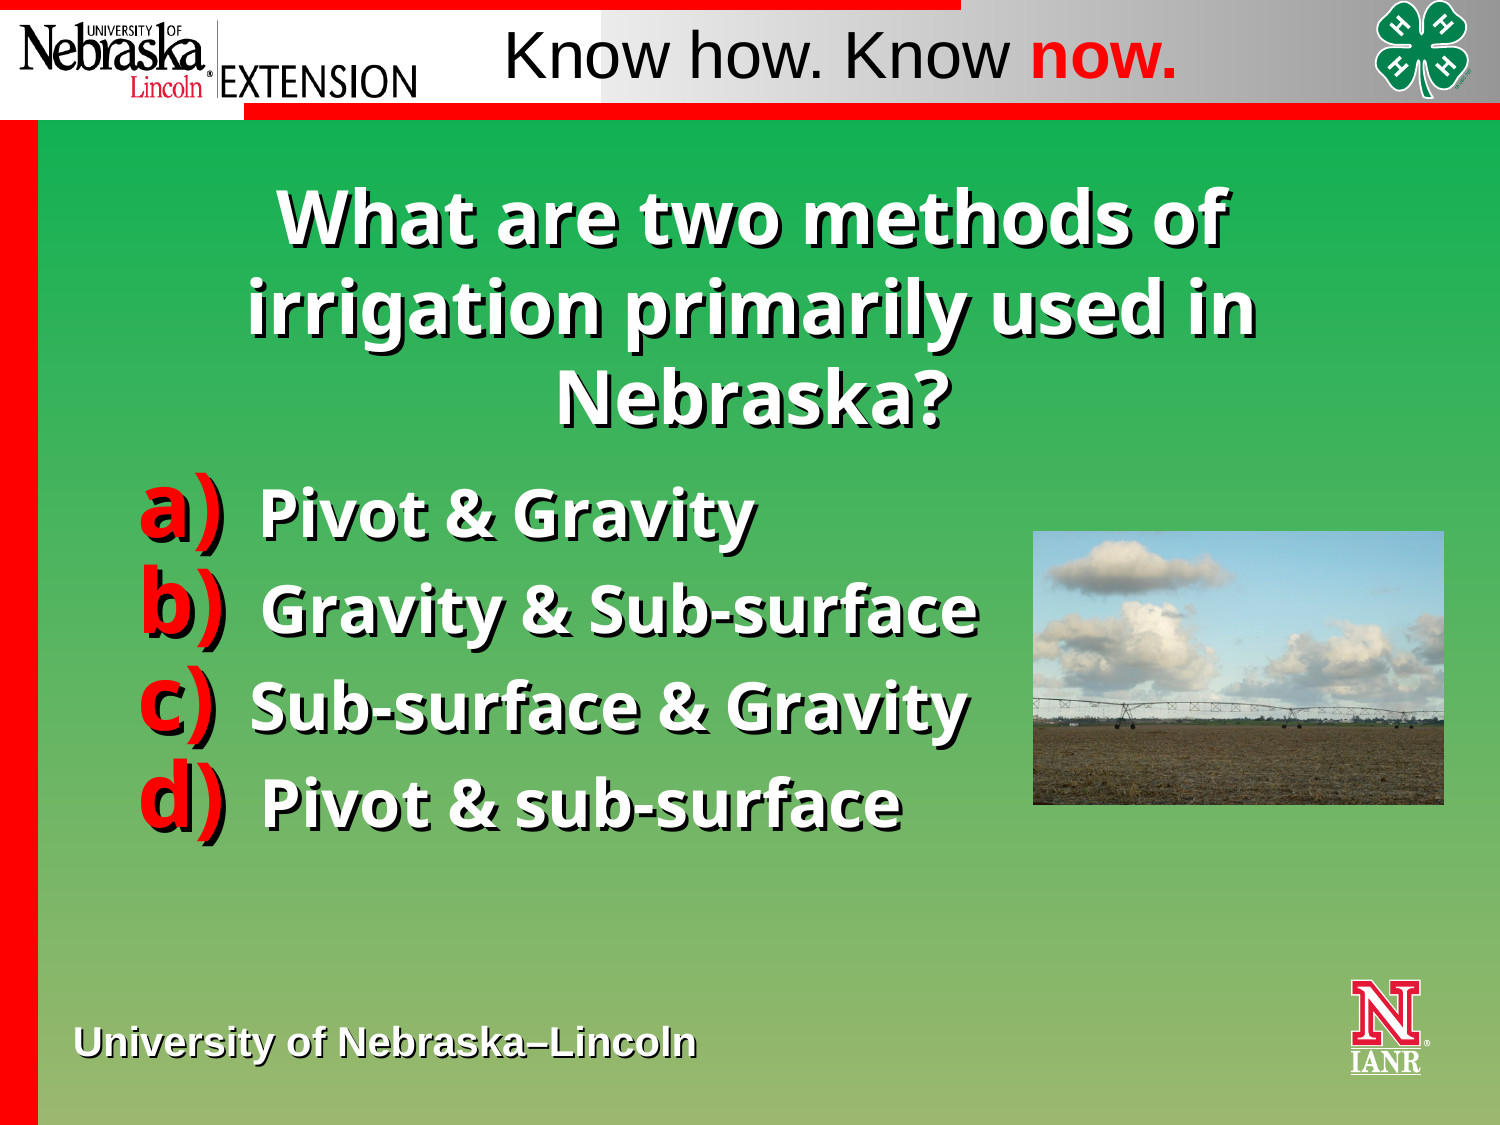

# What are two methods of irrigation primarily used in Nebraska?
 Pivot & Gravity
 Gravity & Sub-surface
 Sub-surface & Gravity
 Pivot & sub-surface